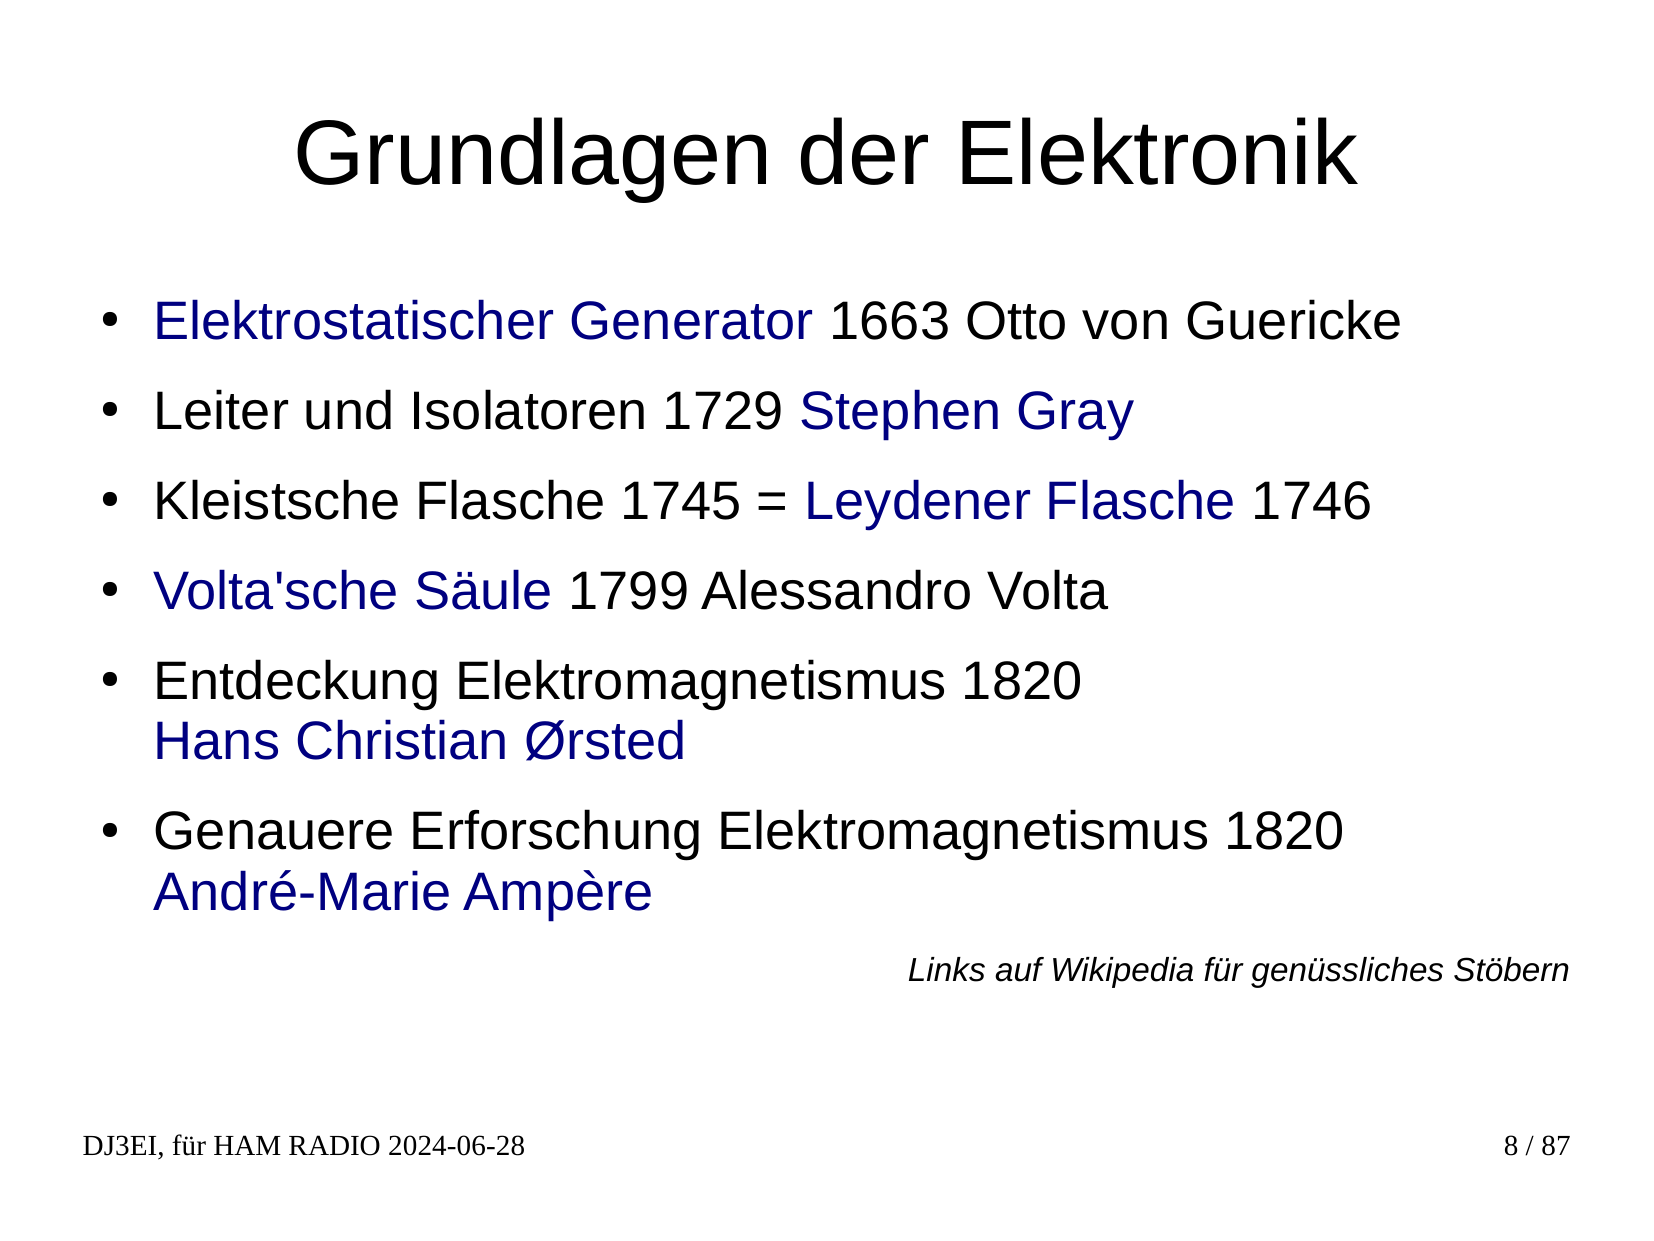

# Grundlagen der Elektronik
Elektrostatischer Generator 1663 Otto von Guericke
Leiter und Isolatoren 1729 Stephen Gray
Kleistsche Flasche 1745 = Leydener Flasche 1746
Volta'sche Säule 1799 Alessandro Volta
Entdeckung Elektromagnetismus 1820 Hans Christian Ørsted
Genauere Erforschung Elektromagnetismus 1820 André-Marie Ampère
Links auf Wikipedia für genüssliches Stöbern
8